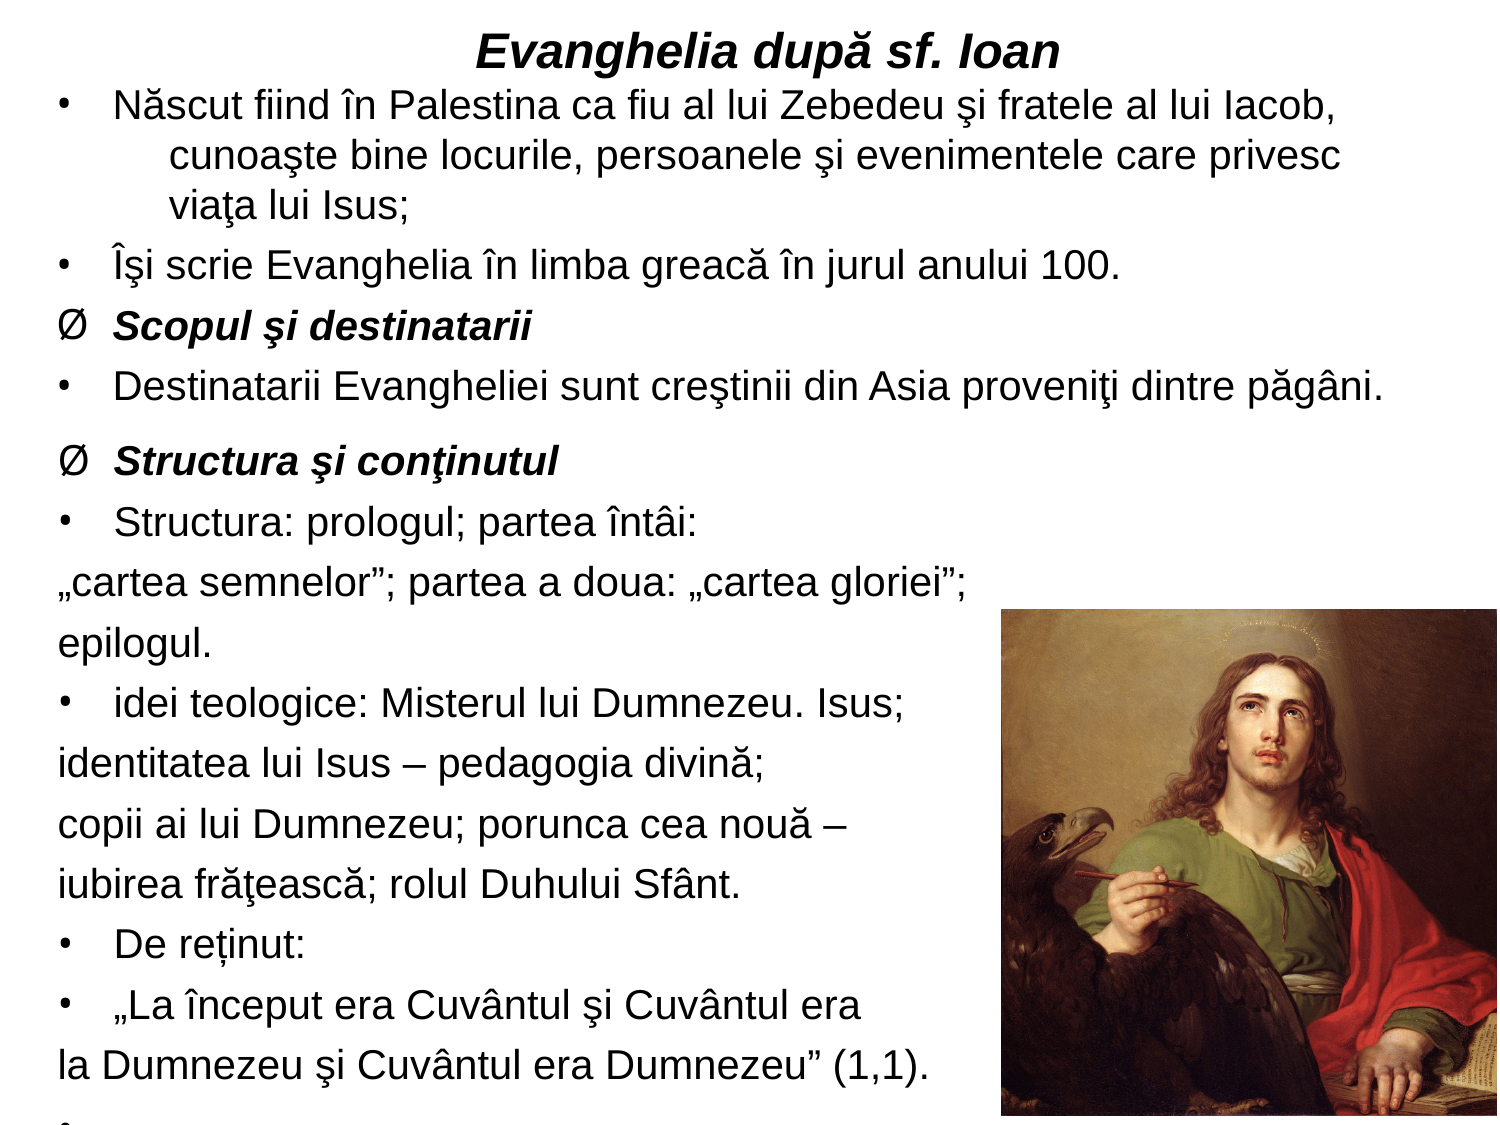

Evanghelia după sf. Ioan
# Născut fiind în Palestina ca fiu al lui Zebedeu şi fratele al lui Iacob, cunoaşte bine locurile, persoanele şi evenimentele care privesc viaţa lui Isus;
Îşi scrie Evanghelia în limba greacă în jurul anului 100.
Scopul şi destinatarii
Destinatarii Evangheliei sunt creştinii din Asia proveniţi dintre păgâni.
Structura şi conţinutul
Structura: prologul; partea întâi:
„cartea semnelor”; partea a doua: „cartea gloriei”;
epilogul.
idei teologice: Misterul lui Dumnezeu. Isus;
identitatea lui Isus – pedagogia divină;
copii ai lui Dumnezeu; porunca cea nouă –
iubirea frăţească; rolul Duhului Sfânt.
De reținut:
„La început era Cuvântul şi Cuvântul era
la Dumnezeu şi Cuvântul era Dumnezeu” (1,1).